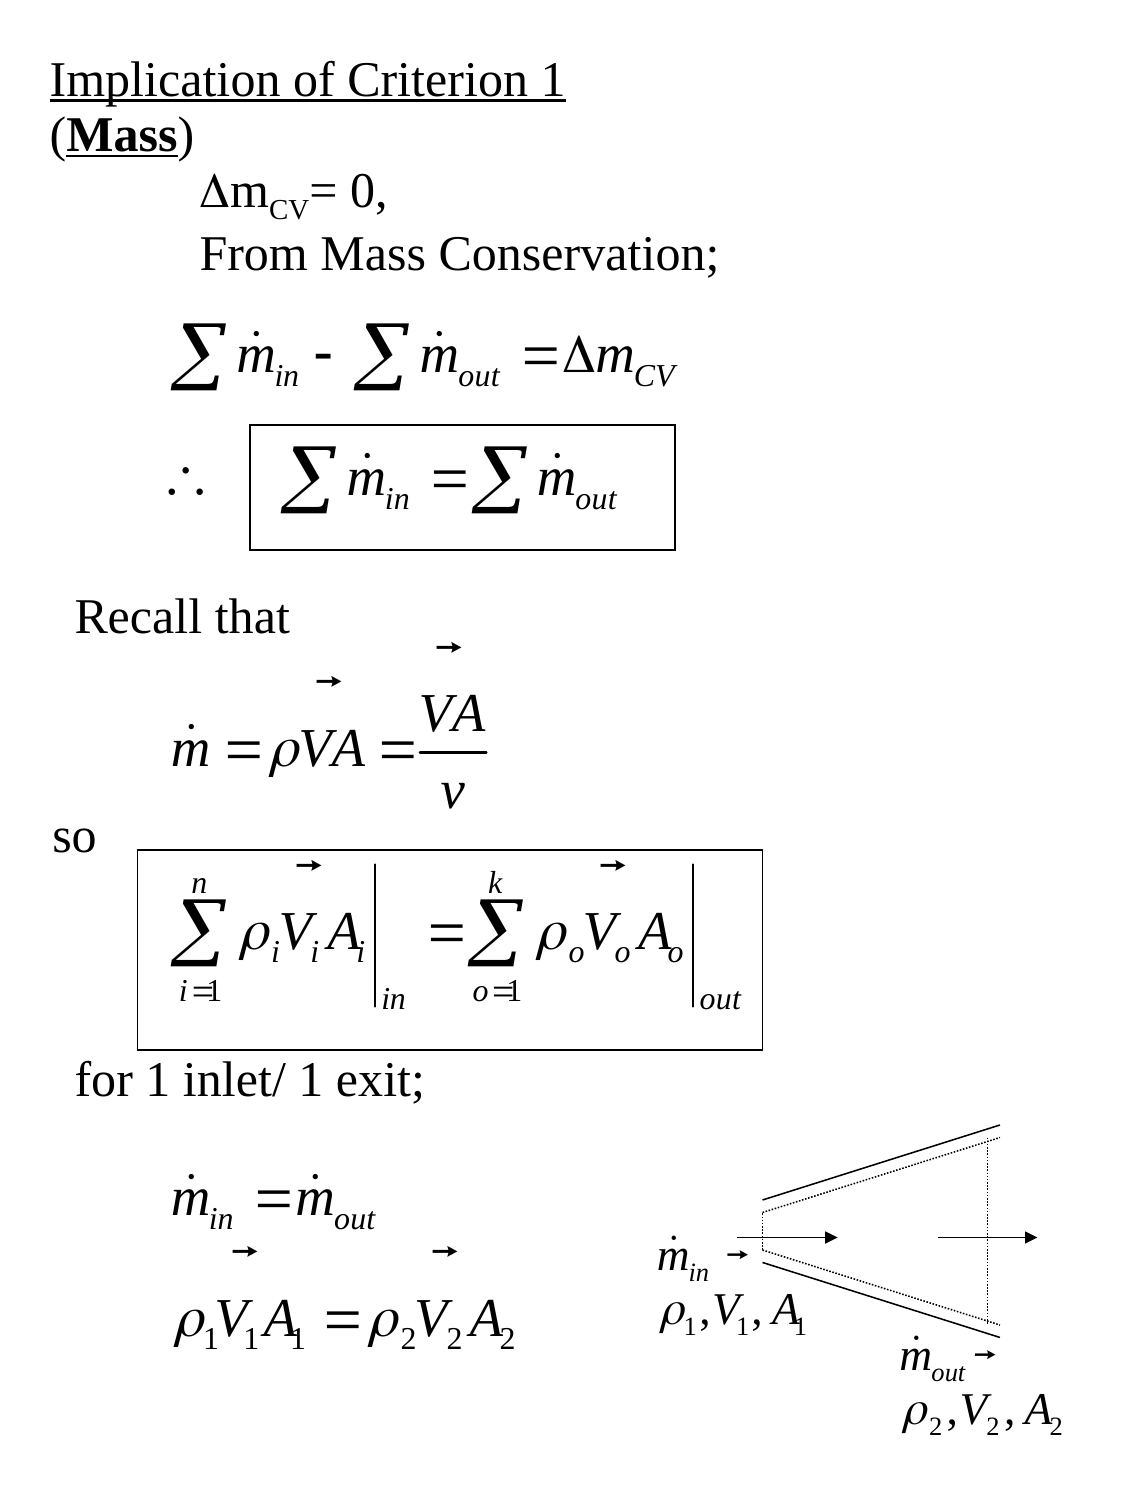

Implication of Criterion 1
(Mass)
	mCV= 0,
	From Mass Conservation;
Recall that
so
for 1 inlet/ 1 exit;